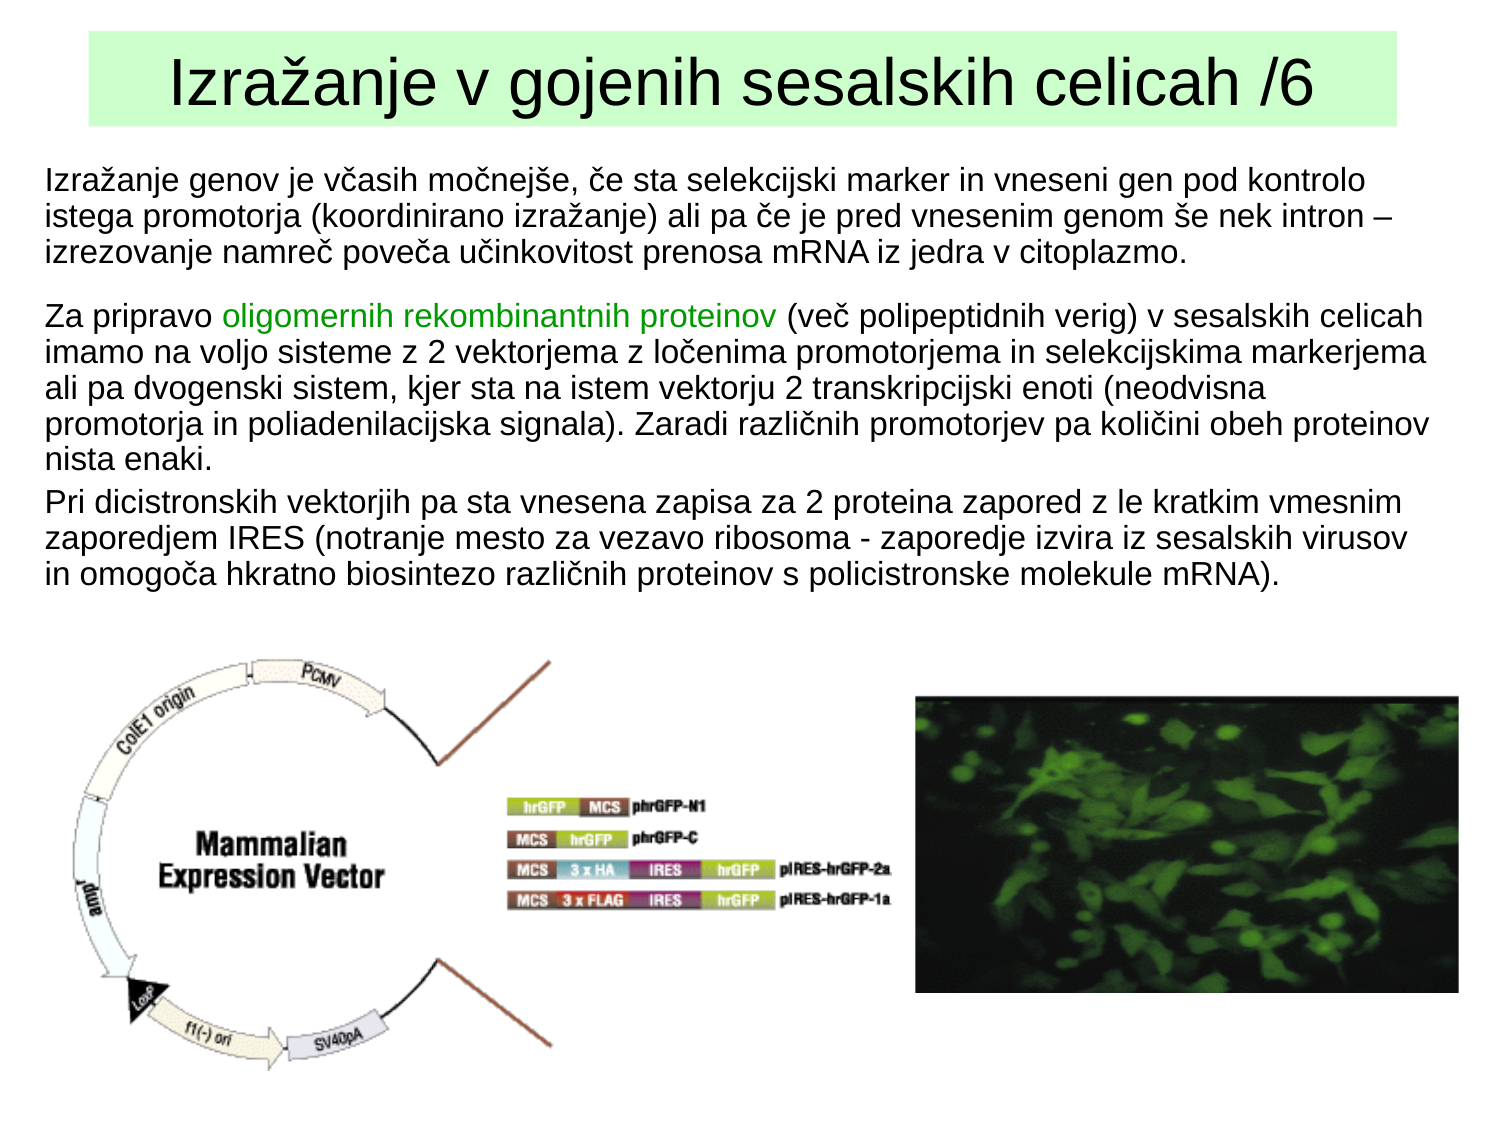

Izražanje v gojenih sesalskih celicah /6
# Izražanje genov je včasih močnejše, če sta selekcijski marker in vneseni gen pod kontrolo istega promotorja (koordinirano izražanje) ali pa če je pred vnesenim genom še nek intron – izrezovanje namreč poveča učinkovitost prenosa mRNA iz jedra v citoplazmo.
Za pripravo oligomernih rekombinantnih proteinov (več polipeptidnih verig) v sesalskih celicah imamo na voljo sisteme z 2 vektorjema z ločenima promotorjema in selekcijskima markerjema ali pa dvogenski sistem, kjer sta na istem vektorju 2 transkripcijski enoti (neodvisna promotorja in poliadenilacijska signala). Zaradi različnih promotorjev pa količini obeh proteinov nista enaki.
Pri dicistronskih vektorjih pa sta vnesena zapisa za 2 proteina zapored z le kratkim vmesnim zaporedjem IRES (notranje mesto za vezavo ribosoma - zaporedje izvira iz sesalskih virusov in omogoča hkratno biosintezo različnih proteinov s policistronske molekule mRNA).